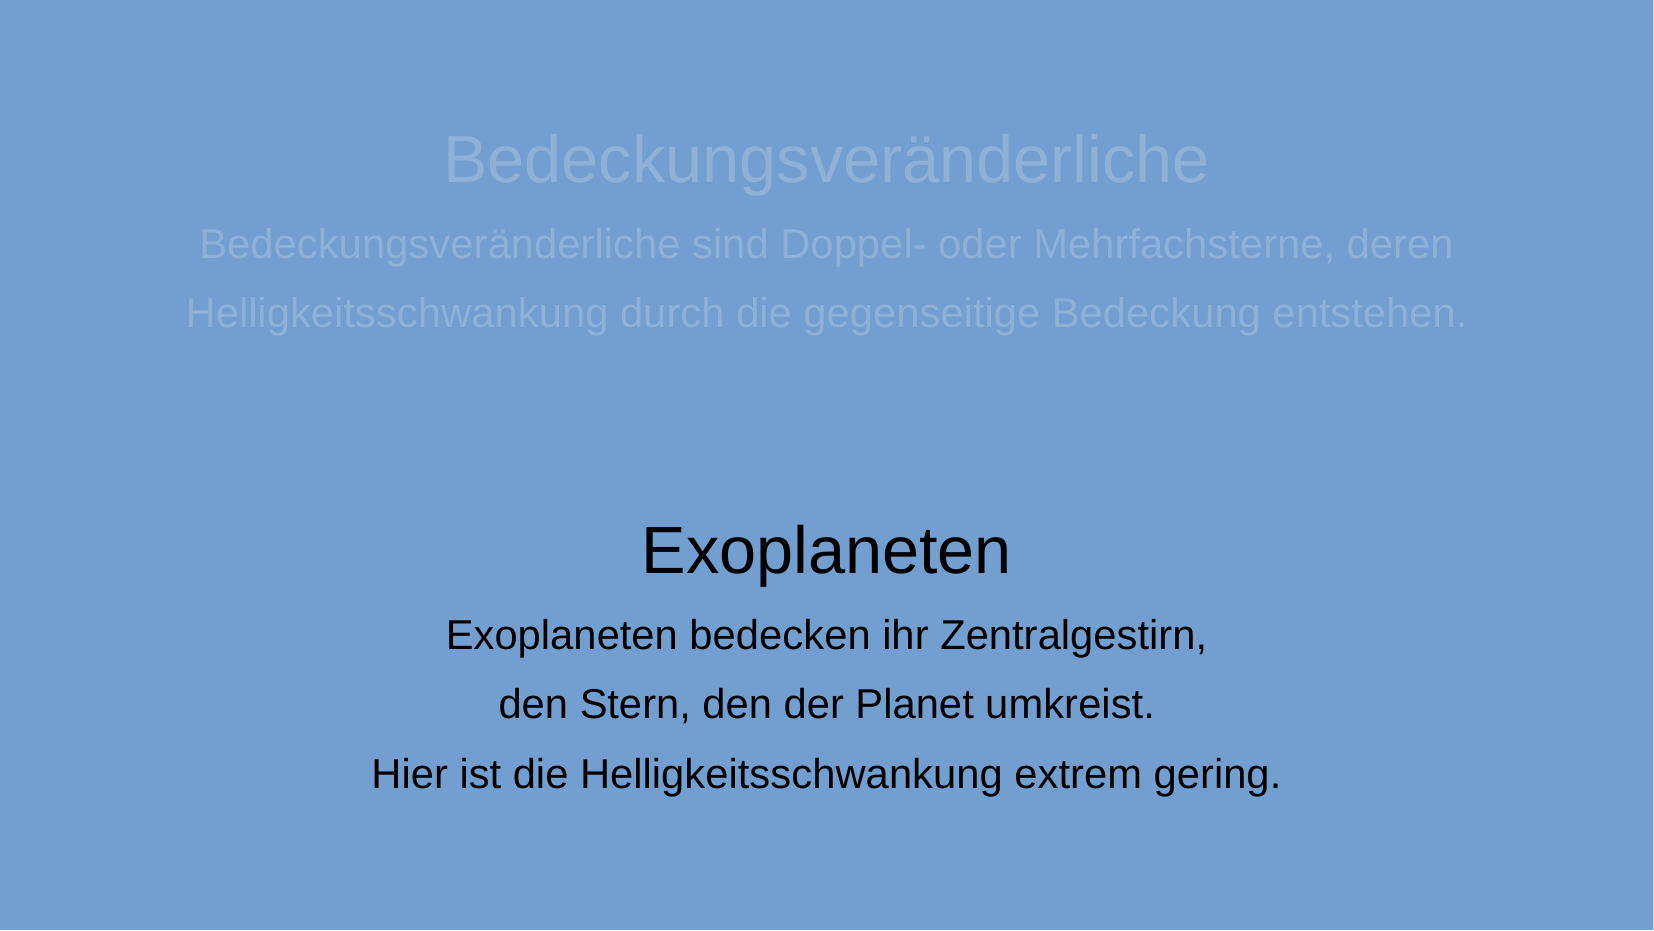

Bedeckungsveränderliche
Bedeckungsveränderliche sind Doppel- oder Mehrfachsterne, deren Helligkeitsschwankung durch die gegenseitige Bedeckung entstehen.
Exoplaneten
Exoplaneten bedecken ihr Zentralgestirn,
den Stern, den der Planet umkreist.
Hier ist die Helligkeitsschwankung extrem gering.